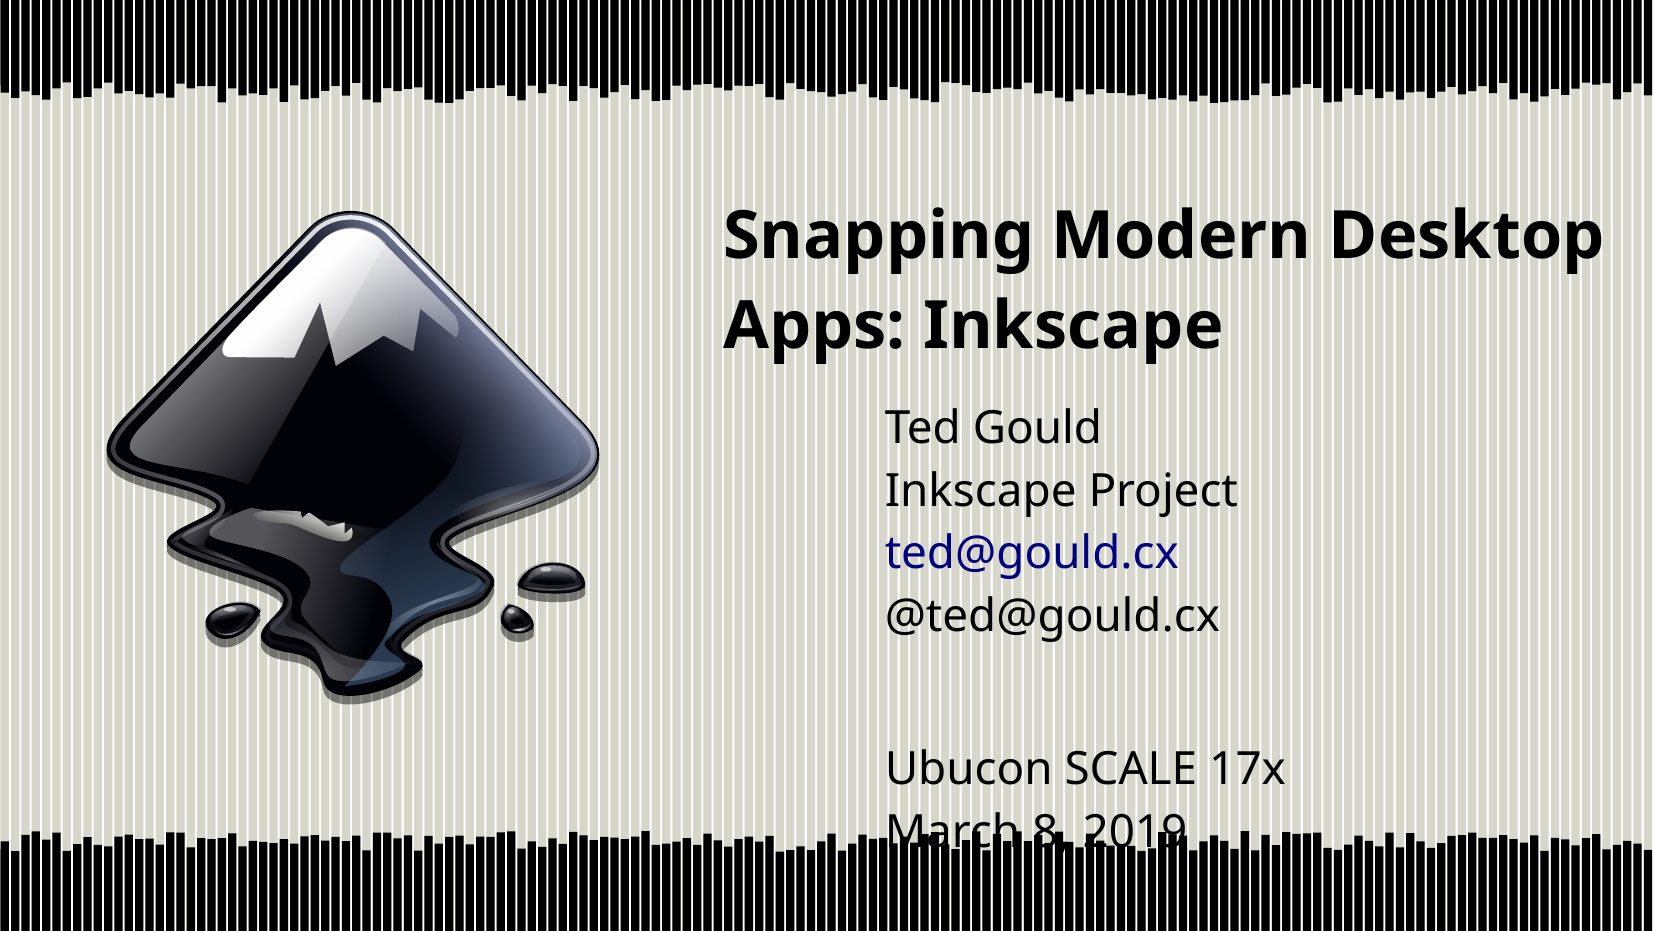

Snapping Modern Desktop
Apps: Inkscape
Ted Gould
Inkscape Project
ted@gould.cx
@ted@gould.cx
Ubucon SCALE 17x
March 8, 2019